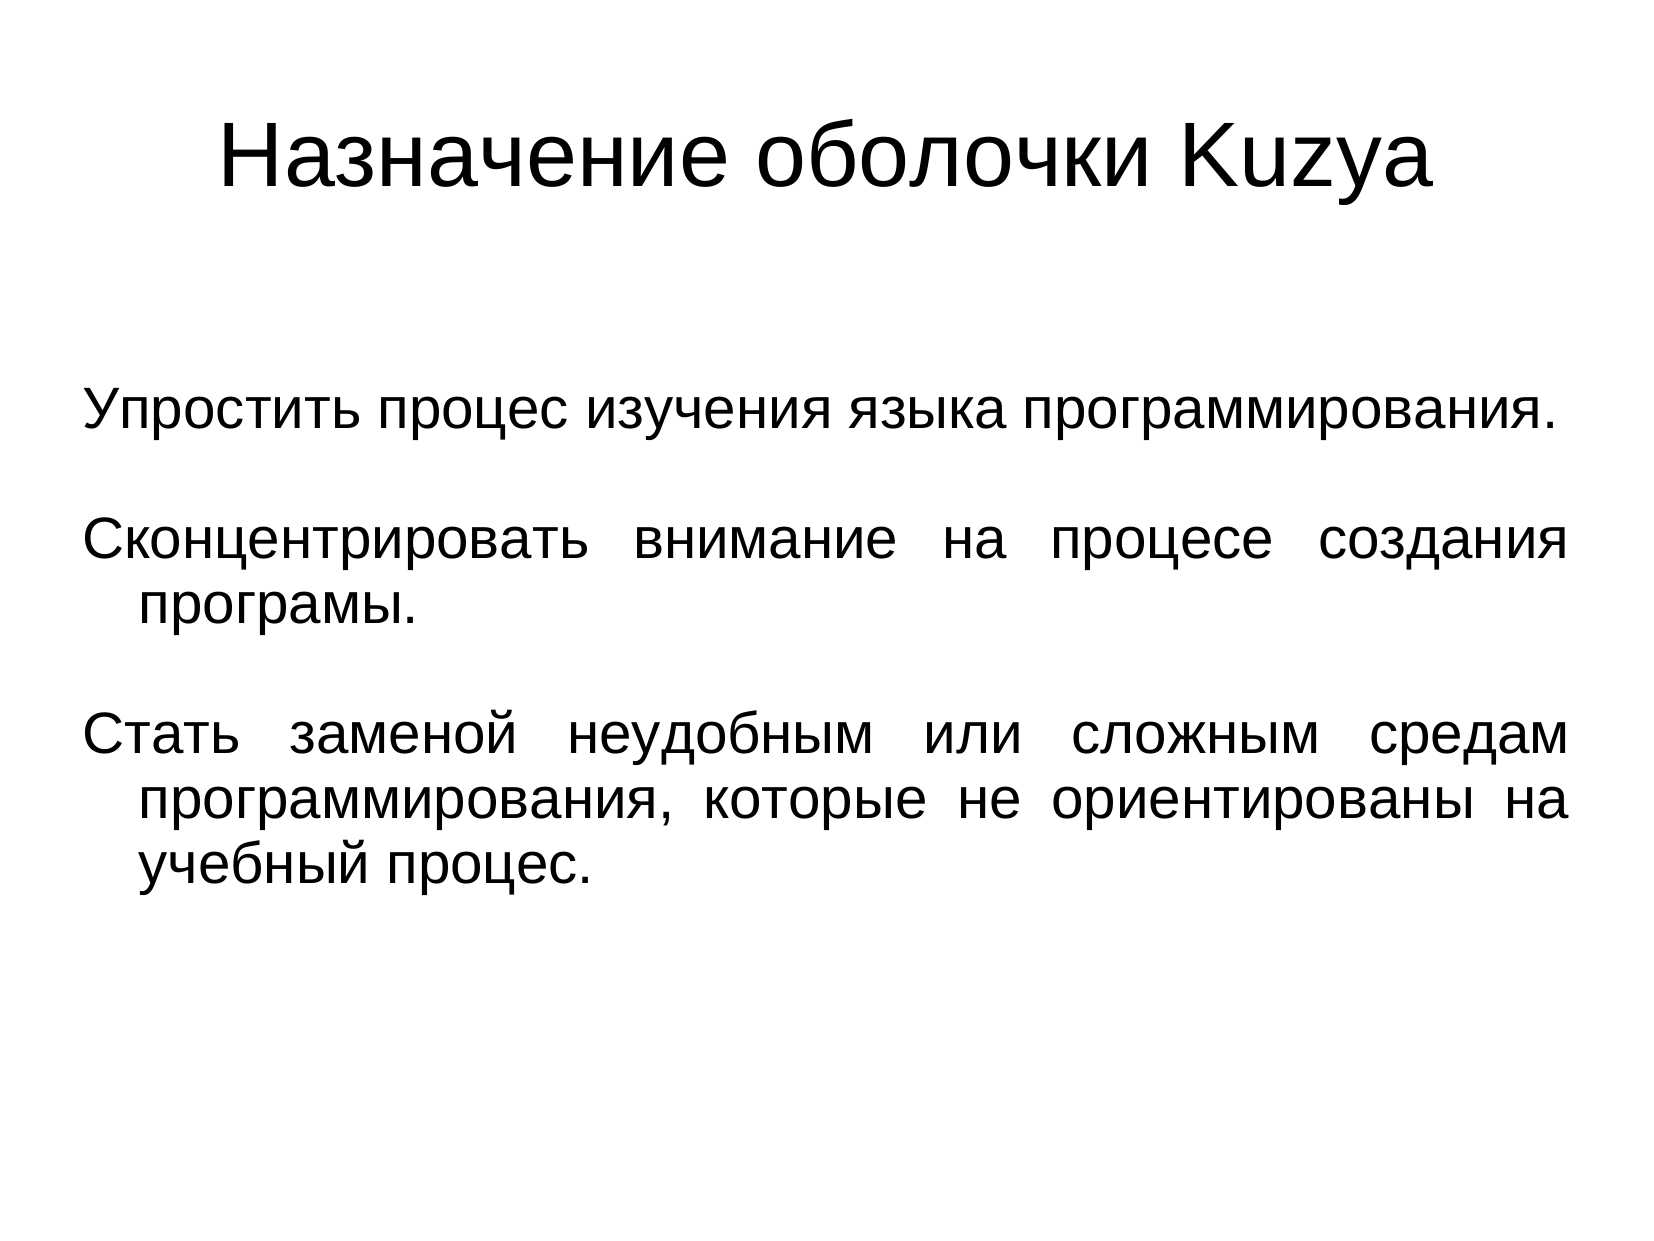

# Назначение оболочки Kuzya
Упростить процес изучения языка программирования.
Сконцентрировать внимание на процесе создания програмы.
Стать заменой неудобным или сложным средам программирования, которые не ориентированы на учебный процес.